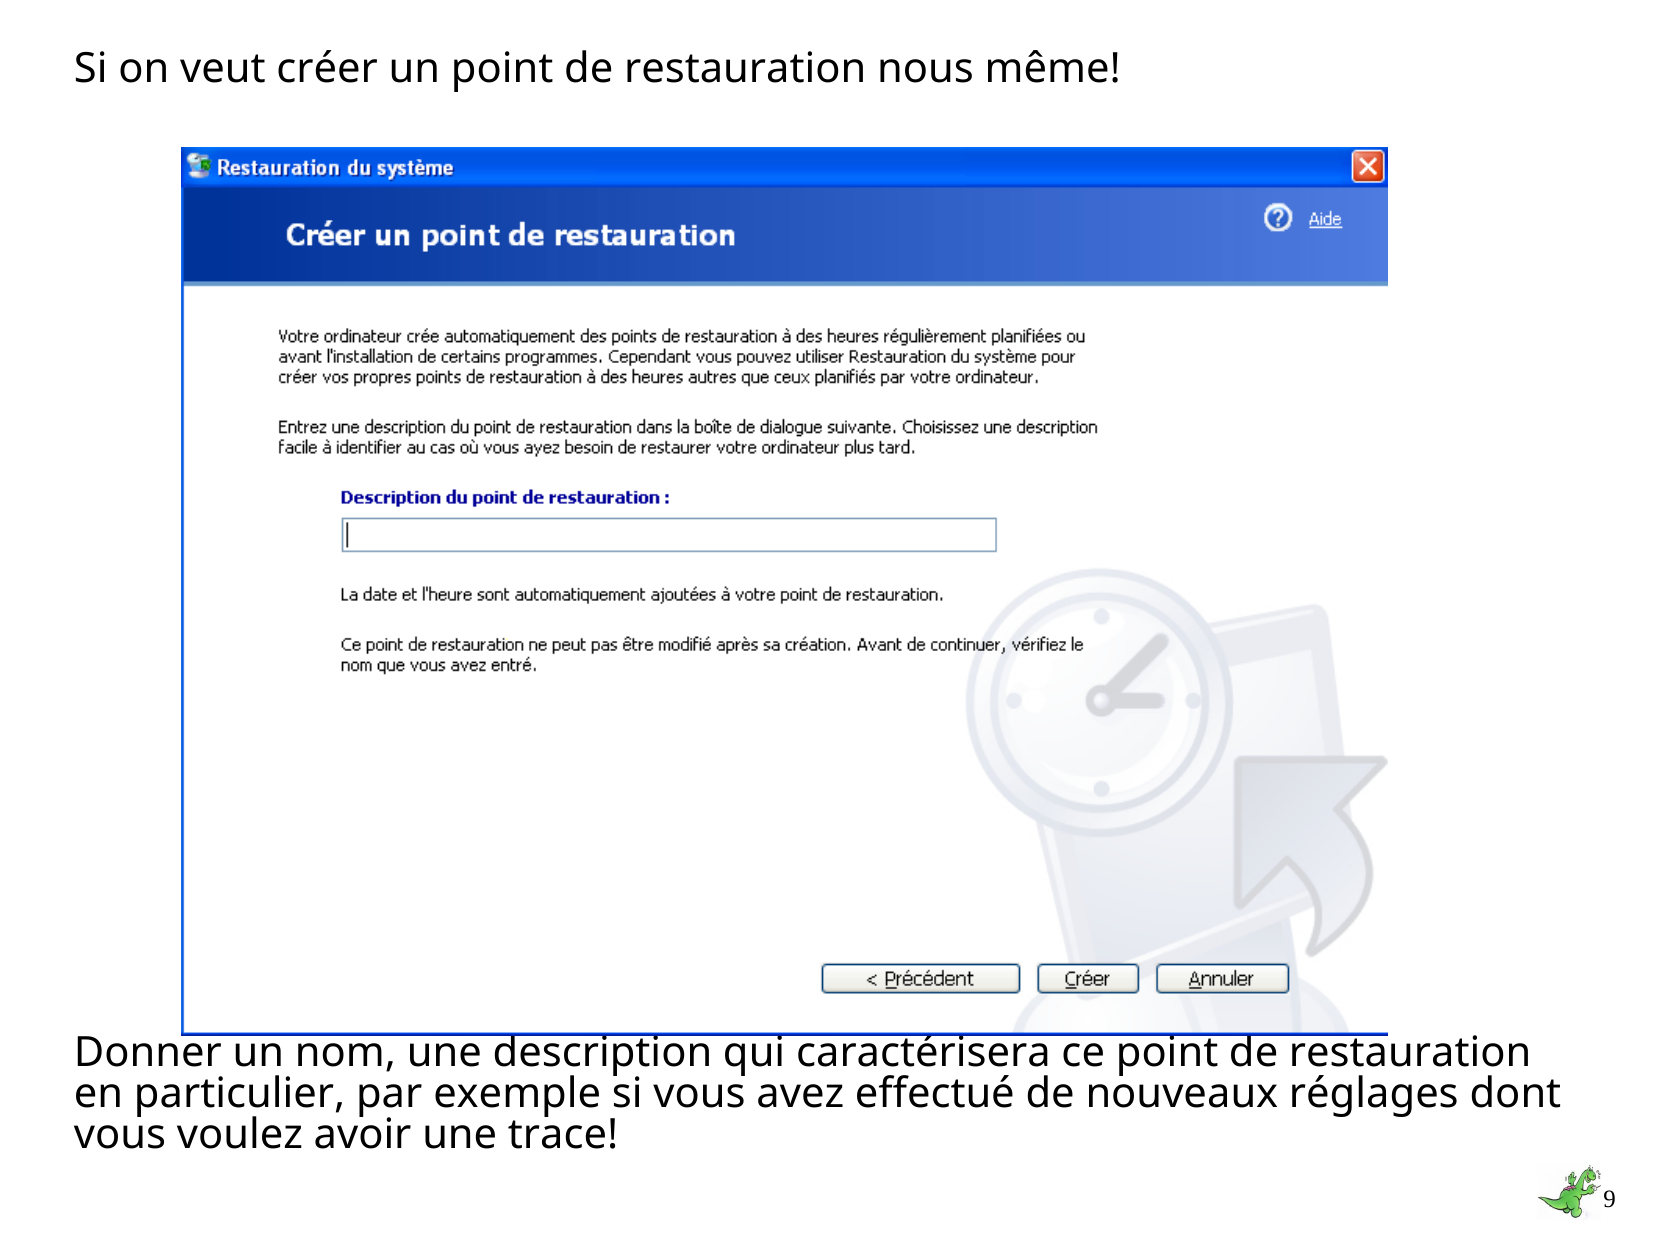

Si on veut créer un point de restauration nous même!
Donner un nom, une description qui caractérisera ce point de restauration
en particulier, par exemple si vous avez effectué de nouveaux réglages dont
vous voulez avoir une trace!
9